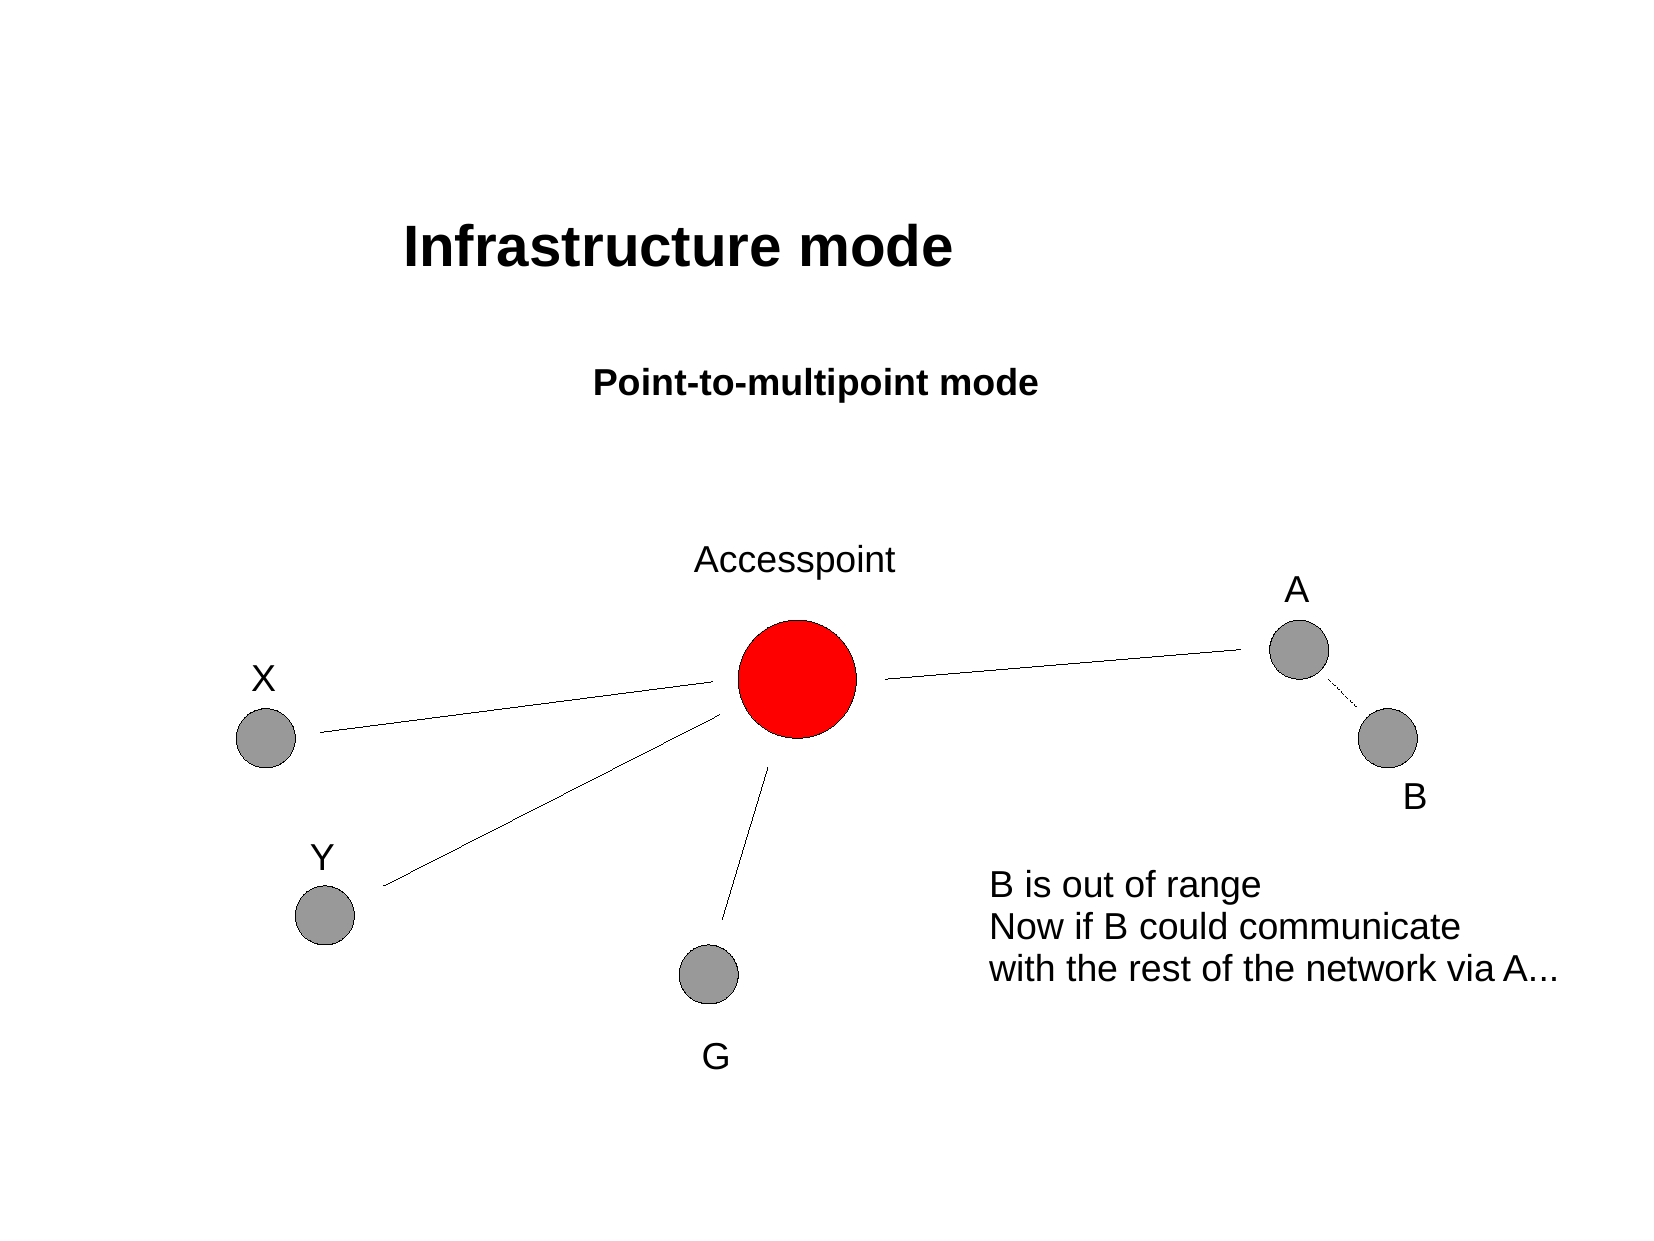

Infrastructure mode
Point-to-multipoint mode
Accesspoint
A
X
B
Y
B is out of range
Now if B could communicate
with the rest of the network via A...
G